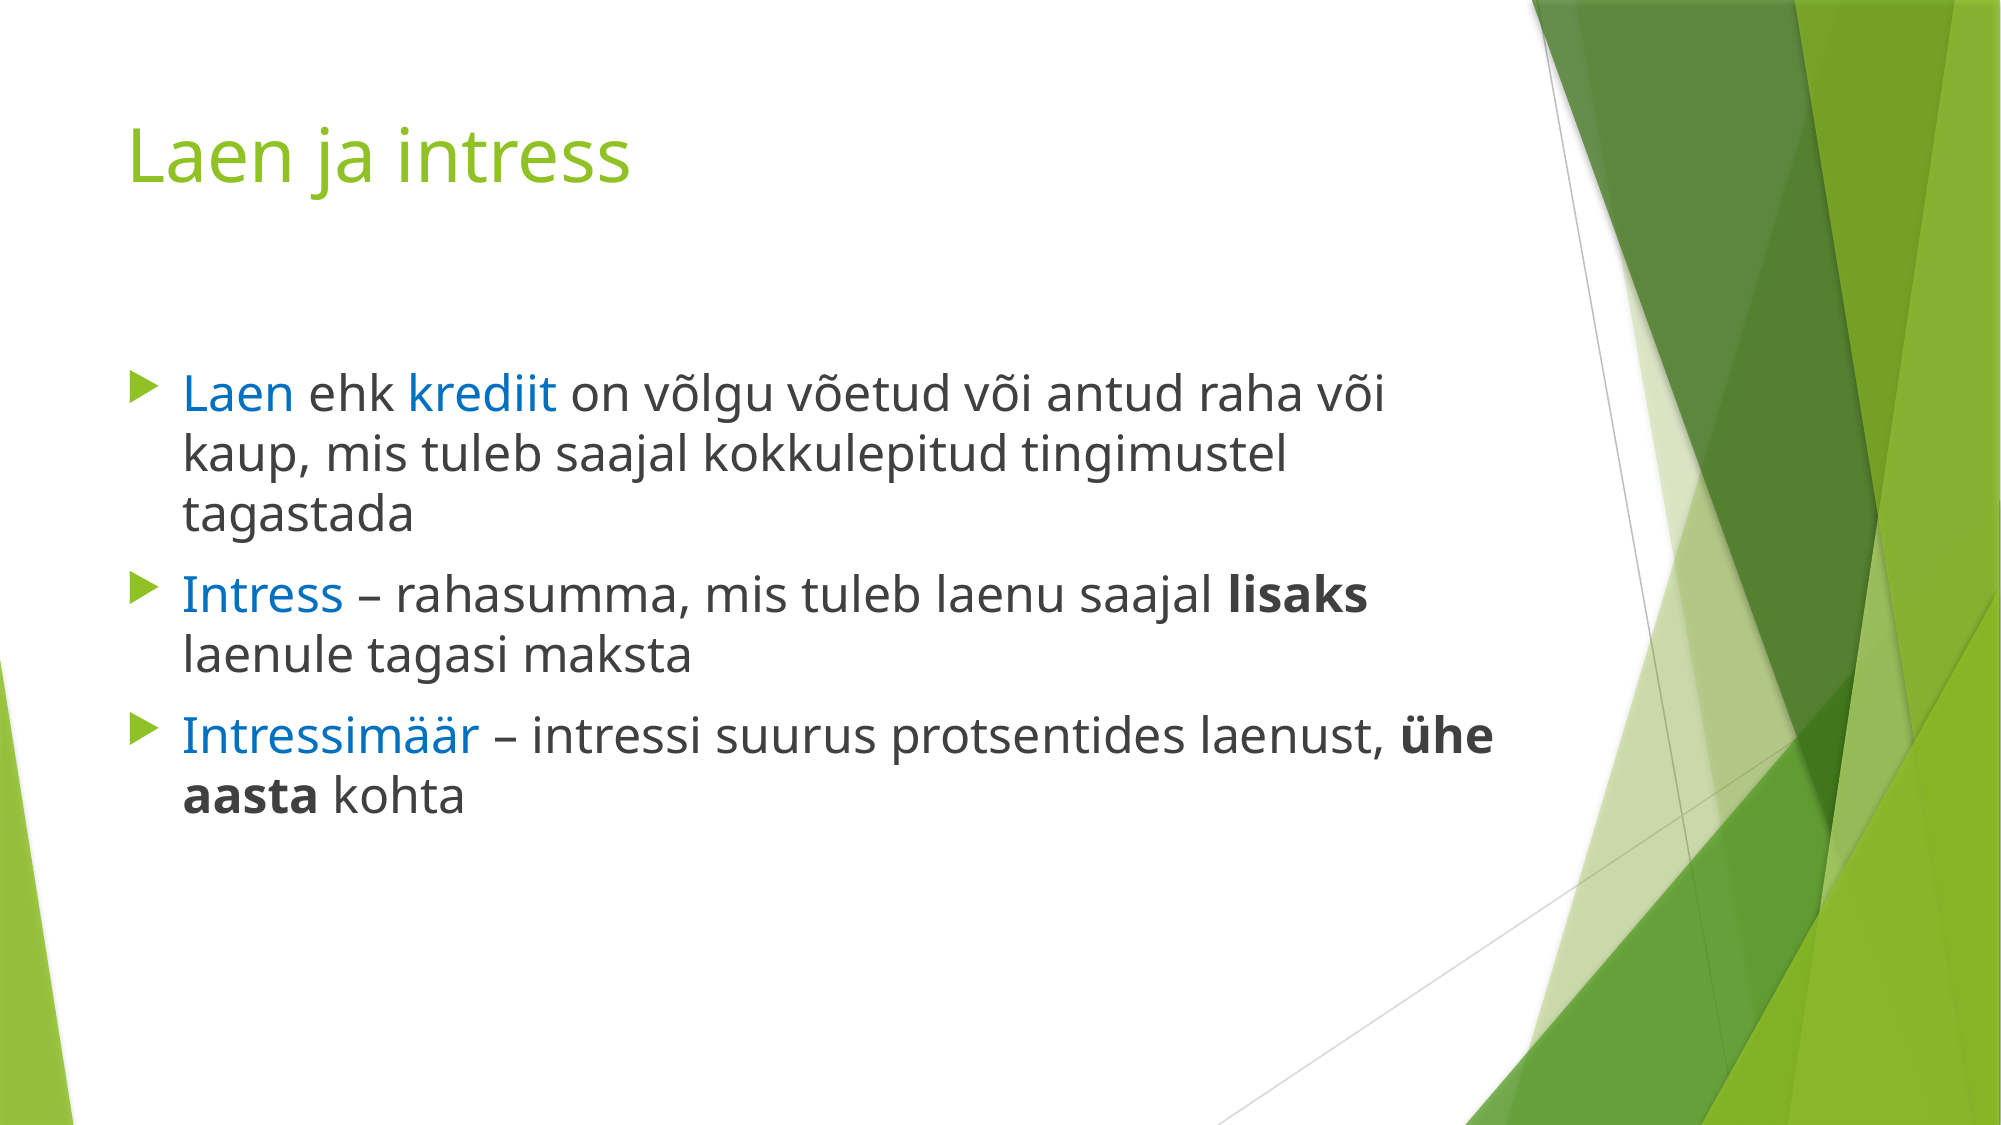

# Laen ja intress
Laen ehk krediit on võlgu võetud või antud raha või kaup, mis tuleb saajal kokkulepitud tingimustel tagastada
Intress – rahasumma, mis tuleb laenu saajal lisaks laenule tagasi maksta
Intressimäär – intressi suurus protsentides laenust, ühe aasta kohta